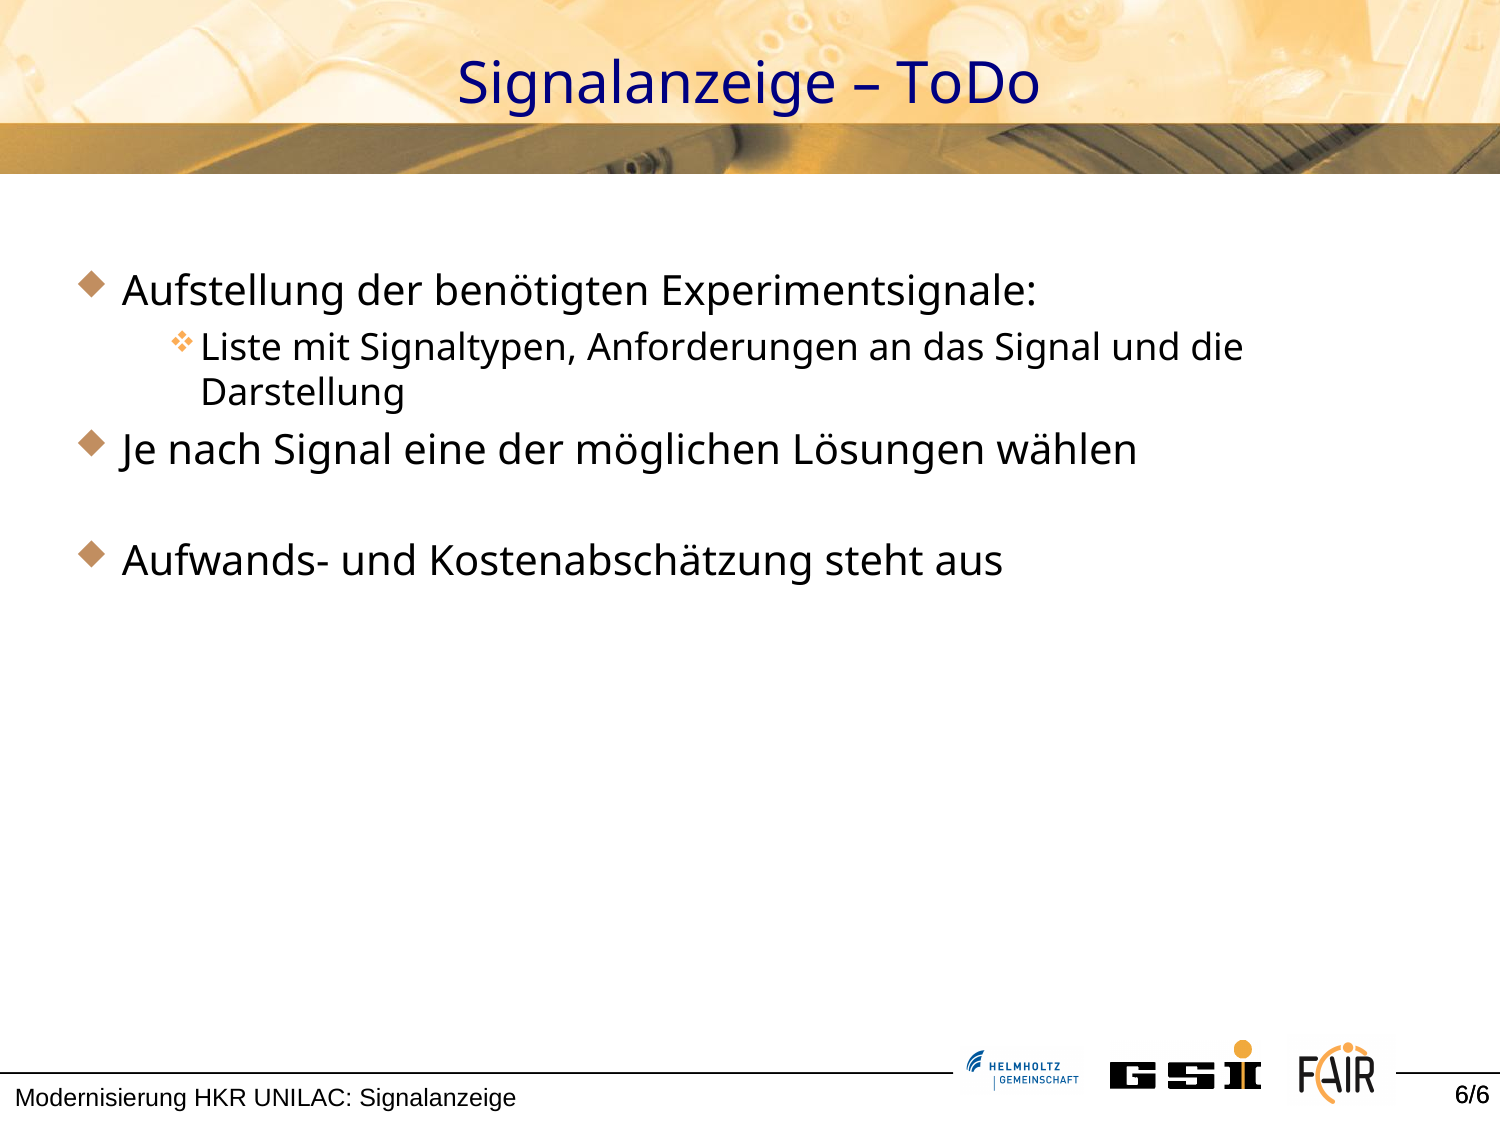

# Signalanzeige – ToDo
Aufstellung der benötigten Experimentsignale:
Liste mit Signaltypen, Anforderungen an das Signal und die Darstellung
Je nach Signal eine der möglichen Lösungen wählen
Aufwands- und Kostenabschätzung steht aus
6